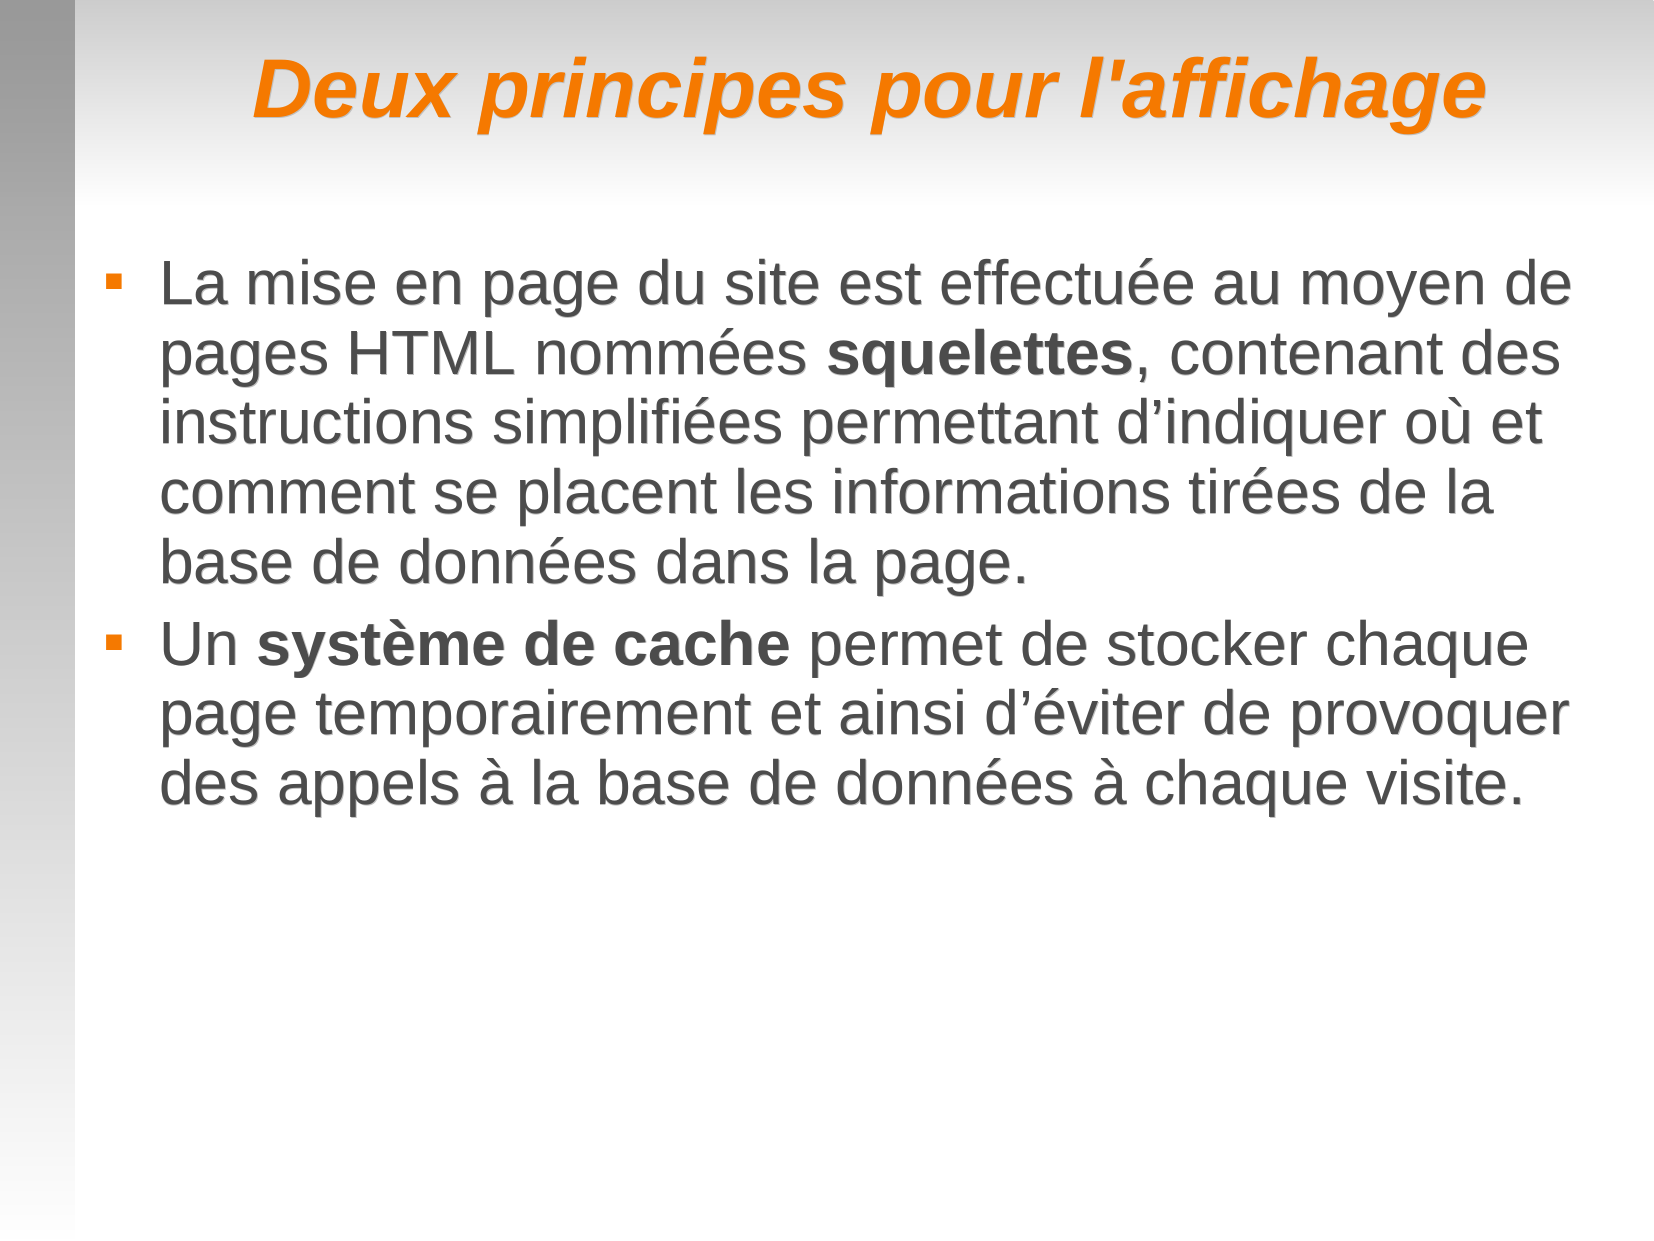

# Deux principes pour l'affichage
La mise en page du site est effectuée au moyen de pages HTML nommées squelettes, contenant des instructions simplifiées permettant d’indiquer où et comment se placent les informations tirées de la base de données dans la page.
Un système de cache permet de stocker chaque page temporairement et ainsi d’éviter de provoquer des appels à la base de données à chaque visite.